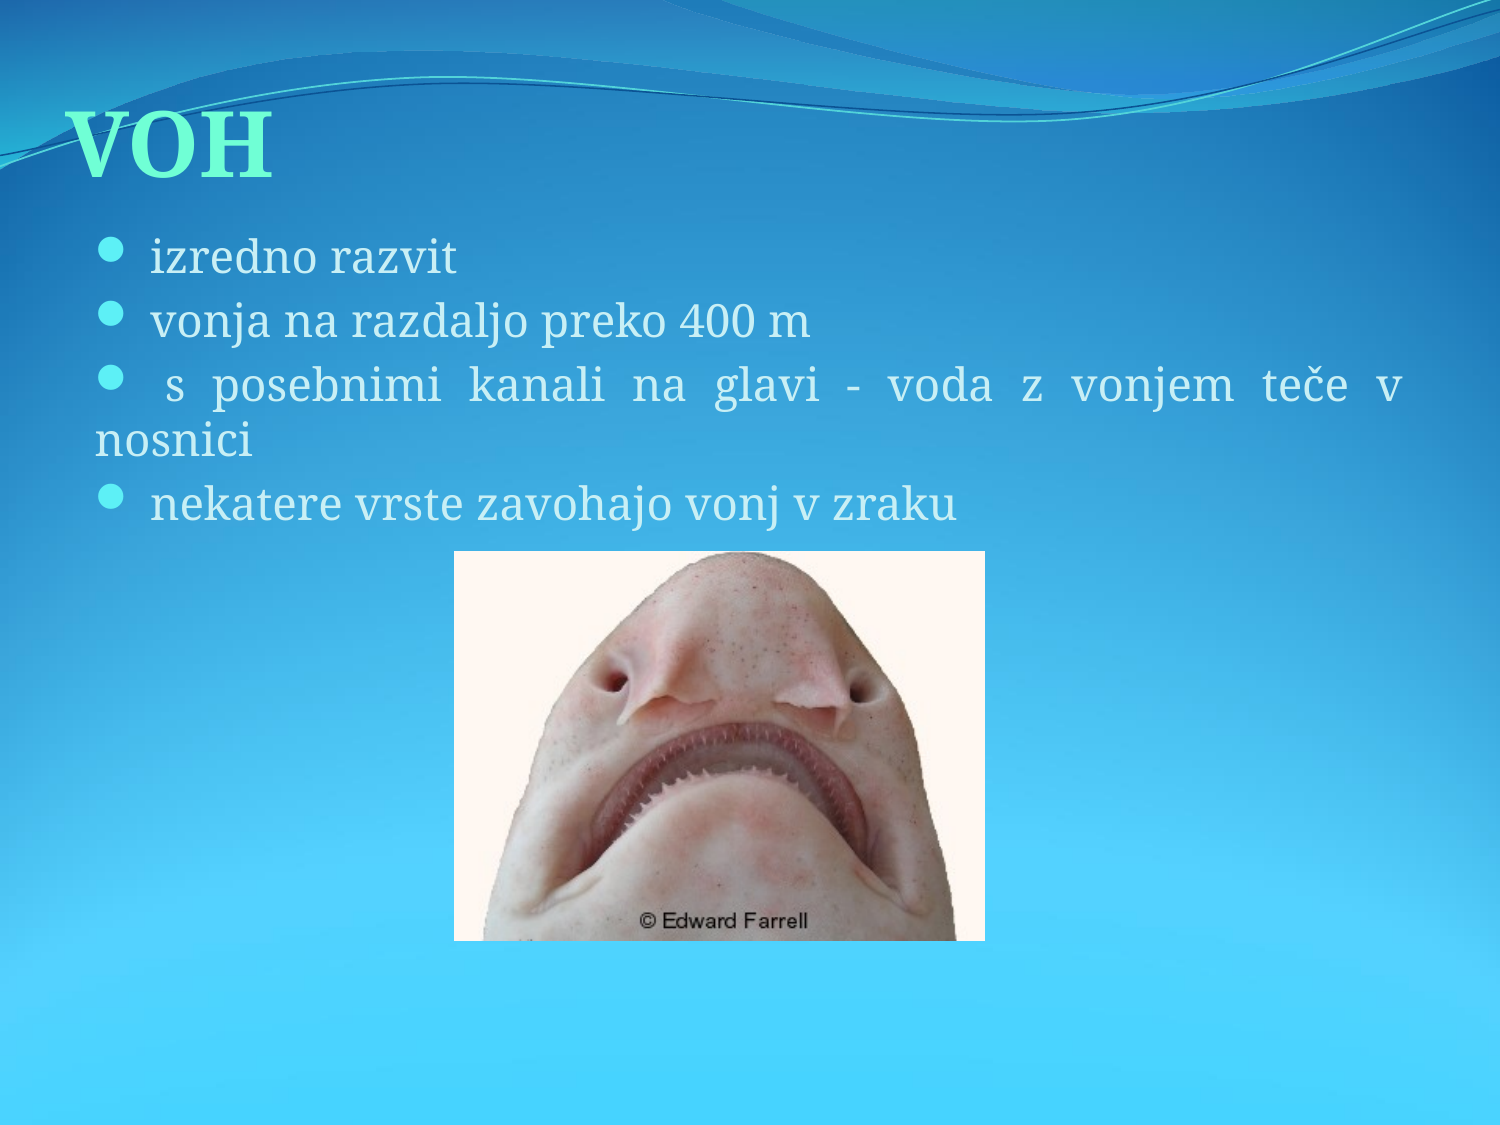

# VOH
 izredno razvit
 vonja na razdaljo preko 400 m
 s posebnimi kanali na glavi - voda z vonjem teče v nosnici
 nekatere vrste zavohajo vonj v zraku